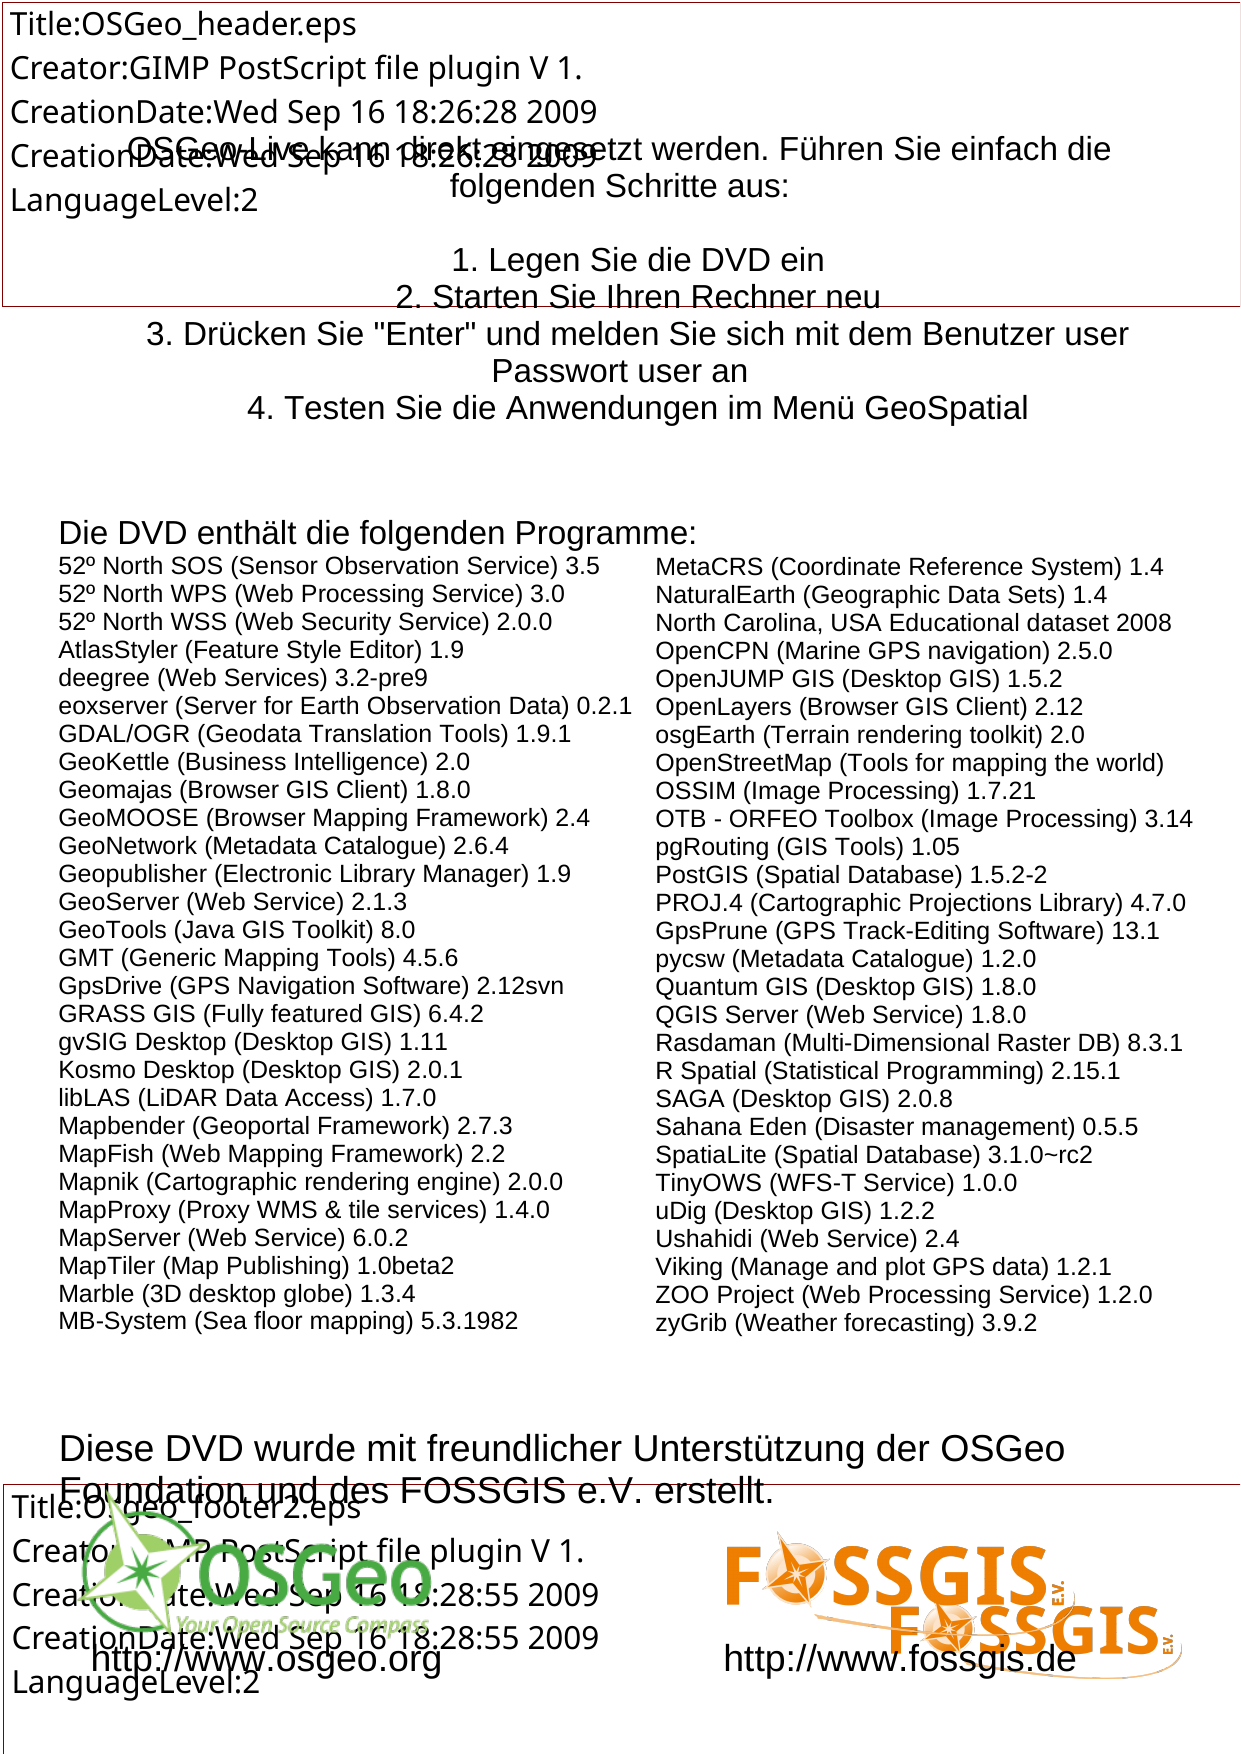

OSGeo-Live kann direkt eingesetzt werden. Führen Sie einfach die folgenden Schritte aus:
 1. Legen Sie die DVD ein
 2. Starten Sie Ihren Rechner neu
 3. Drücken Sie "Enter" und melden Sie sich mit dem Benutzer user Passwort user an
 4. Testen Sie die Anwendungen im Menü GeoSpatial
Die DVD enthält die folgenden Programme:
52º North SOS (Sensor Observation Service) 3.5
52º North WPS (Web Processing Service) 3.0
52º North WSS (Web Security Service) 2.0.0
AtlasStyler (Feature Style Editor) 1.9
deegree (Web Services) 3.2-pre9
eoxserver (Server for Earth Observation Data) 0.2.1
GDAL/OGR (Geodata Translation Tools) 1.9.1
GeoKettle (Business Intelligence) 2.0
Geomajas (Browser GIS Client) 1.8.0
GeoMOOSE (Browser Mapping Framework) 2.4
GeoNetwork (Metadata Catalogue) 2.6.4
Geopublisher (Electronic Library Manager) 1.9
GeoServer (Web Service) 2.1.3
GeoTools (Java GIS Toolkit) 8.0
GMT (Generic Mapping Tools) 4.5.6
GpsDrive (GPS Navigation Software) 2.12svn
GRASS GIS (Fully featured GIS) 6.4.2
gvSIG Desktop (Desktop GIS) 1.11
Kosmo Desktop (Desktop GIS) 2.0.1
libLAS (LiDAR Data Access) 1.7.0
Mapbender (Geoportal Framework) 2.7.3
MapFish (Web Mapping Framework) 2.2
Mapnik (Cartographic rendering engine) 2.0.0
MapProxy (Proxy WMS & tile services) 1.4.0
MapServer (Web Service) 6.0.2
MapTiler (Map Publishing) 1.0beta2
Marble (3D desktop globe) 1.3.4
MB-System (Sea floor mapping) 5.3.1982
MetaCRS (Coordinate Reference System) 1.4
NaturalEarth (Geographic Data Sets) 1.4
North Carolina, USA Educational dataset 2008
OpenCPN (Marine GPS navigation) 2.5.0
OpenJUMP GIS (Desktop GIS) 1.5.2
OpenLayers (Browser GIS Client) 2.12
osgEarth (Terrain rendering toolkit) 2.0
OpenStreetMap (Tools for mapping the world)
OSSIM (Image Processing) 1.7.21
OTB - ORFEO Toolbox (Image Processing) 3.14
pgRouting (GIS Tools) 1.05
PostGIS (Spatial Database) 1.5.2-2
PROJ.4 (Cartographic Projections Library) 4.7.0
GpsPrune (GPS Track-Editing Software) 13.1
pycsw (Metadata Catalogue) 1.2.0
Quantum GIS (Desktop GIS) 1.8.0
QGIS Server (Web Service) 1.8.0
Rasdaman (Multi-Dimensional Raster DB) 8.3.1
R Spatial (Statistical Programming) 2.15.1
SAGA (Desktop GIS) 2.0.8
Sahana Eden (Disaster management) 0.5.5
SpatiaLite (Spatial Database) 3.1.0~rc2
TinyOWS (WFS-T Service) 1.0.0
uDig (Desktop GIS) 1.2.2
Ushahidi (Web Service) 2.4
Viking (Manage and plot GPS data) 1.2.1
ZOO Project (Web Processing Service) 1.2.0
zyGrib (Weather forecasting) 3.9.2
# Diese DVD wurde mit freundlicher Unterstützung der OSGeo Foundation und des FOSSGIS e.V. erstellt. http://www.osgeo.org				http://www.fossgis.de